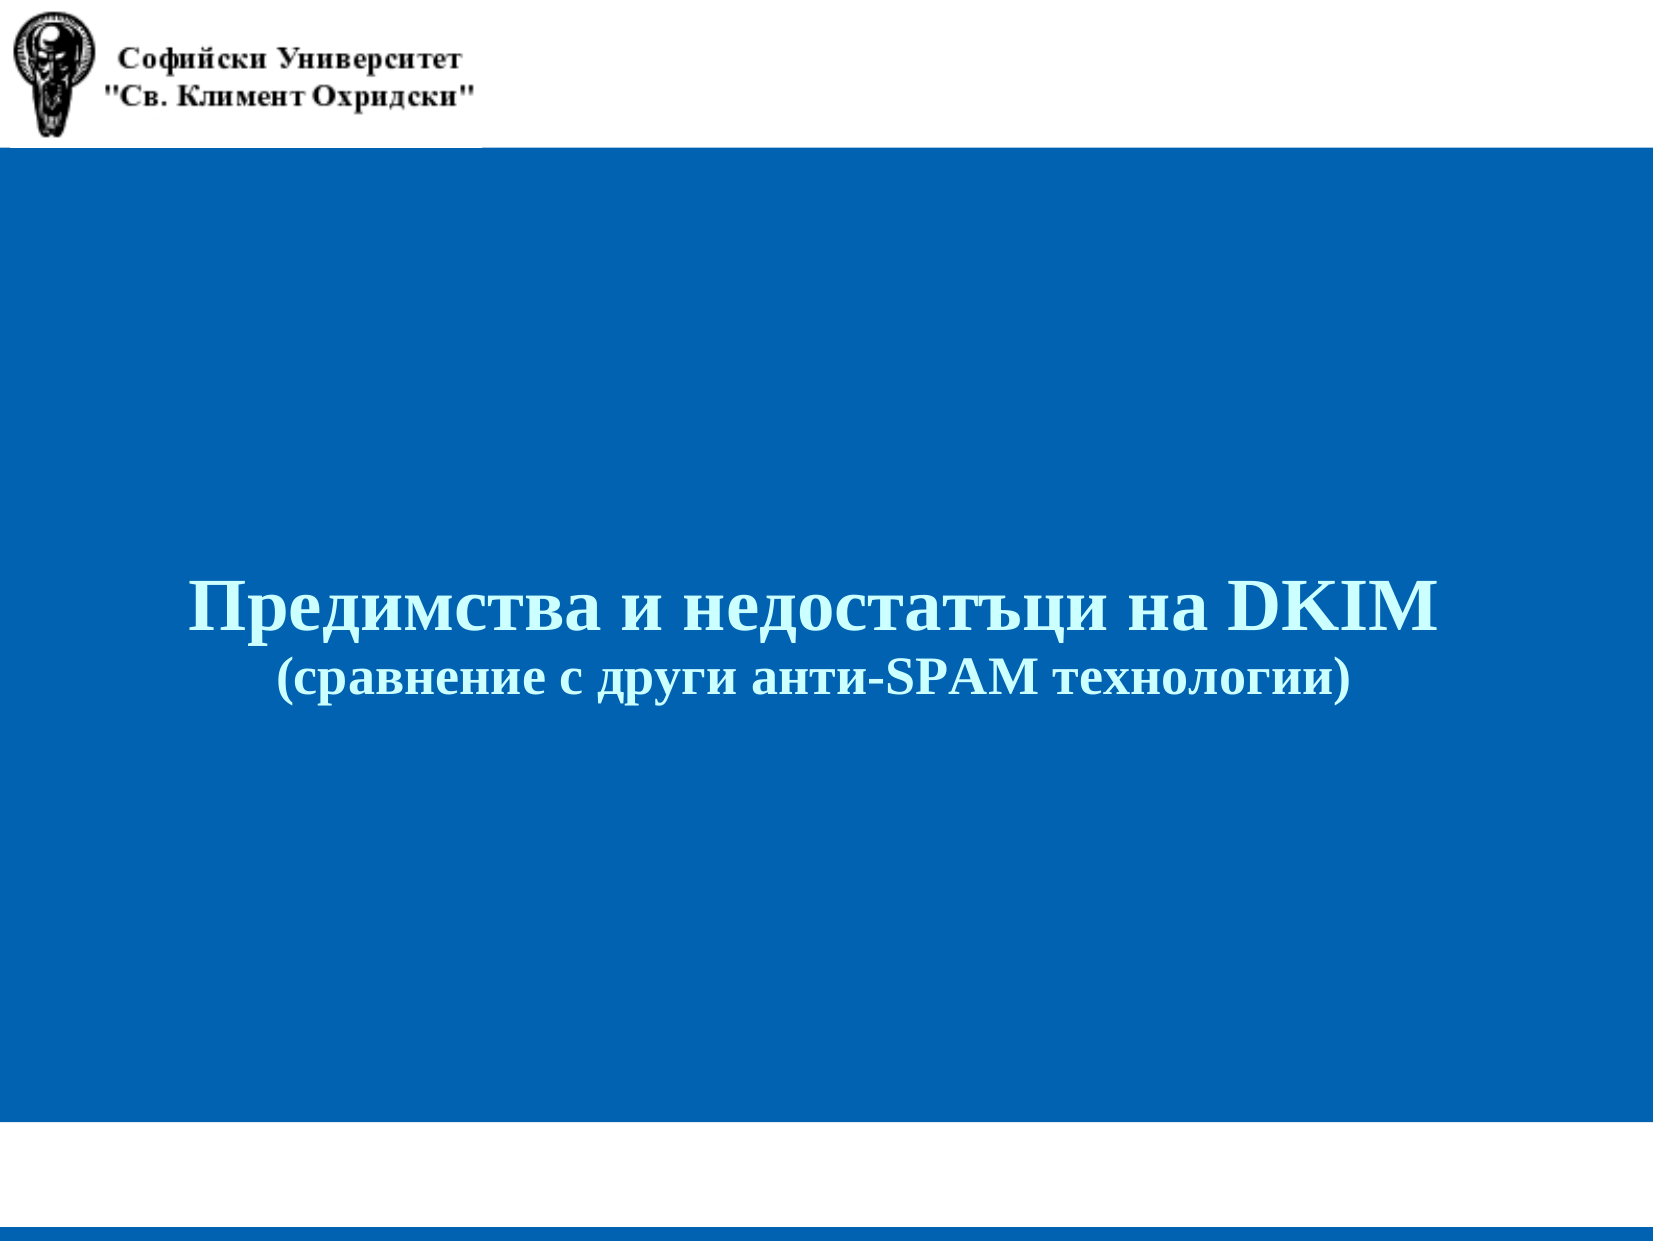

Предимства и недостатъци на DKIM
(сравнение с други анти-SPAM технологии)